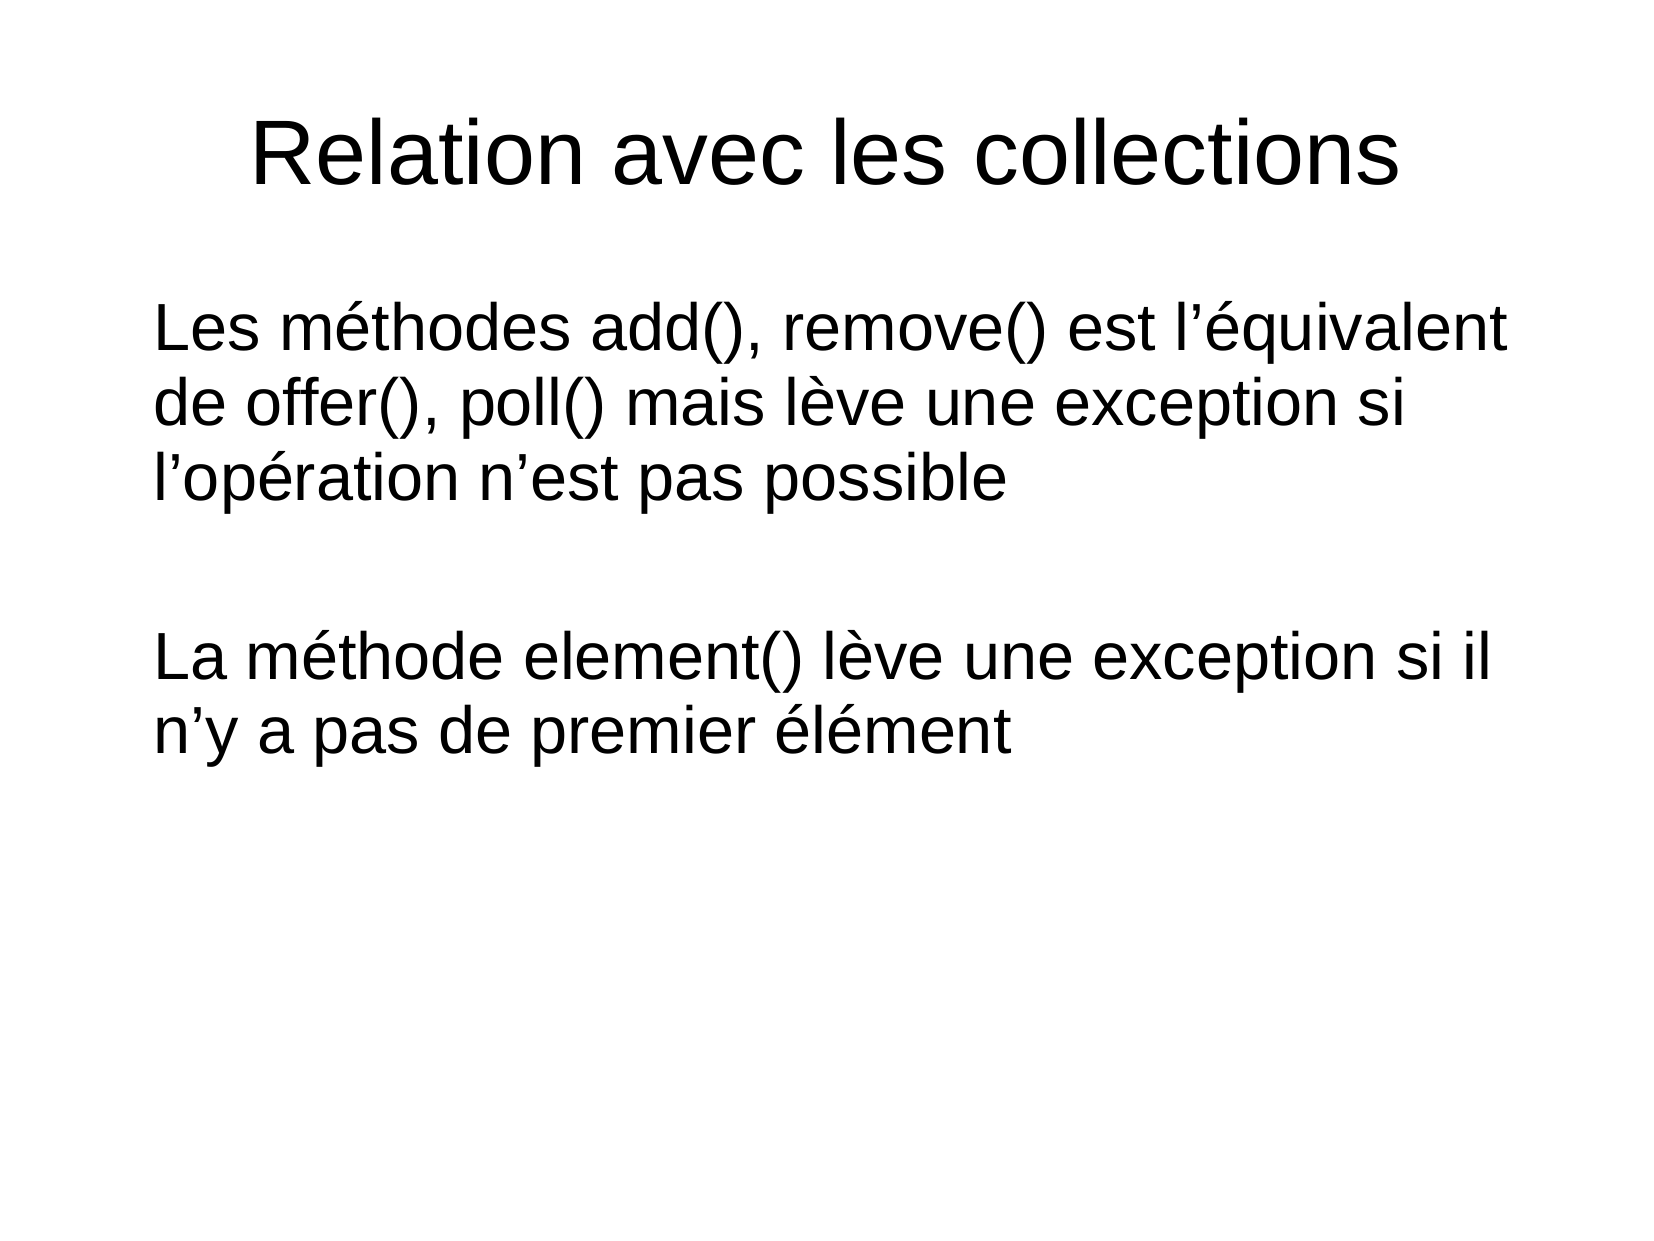

# Relation avec les collections
Les méthodes add(), remove() est l’équivalent de offer(), poll() mais lève une exception si l’opération n’est pas possible
La méthode element() lève une exception si il n’y a pas de premier élément